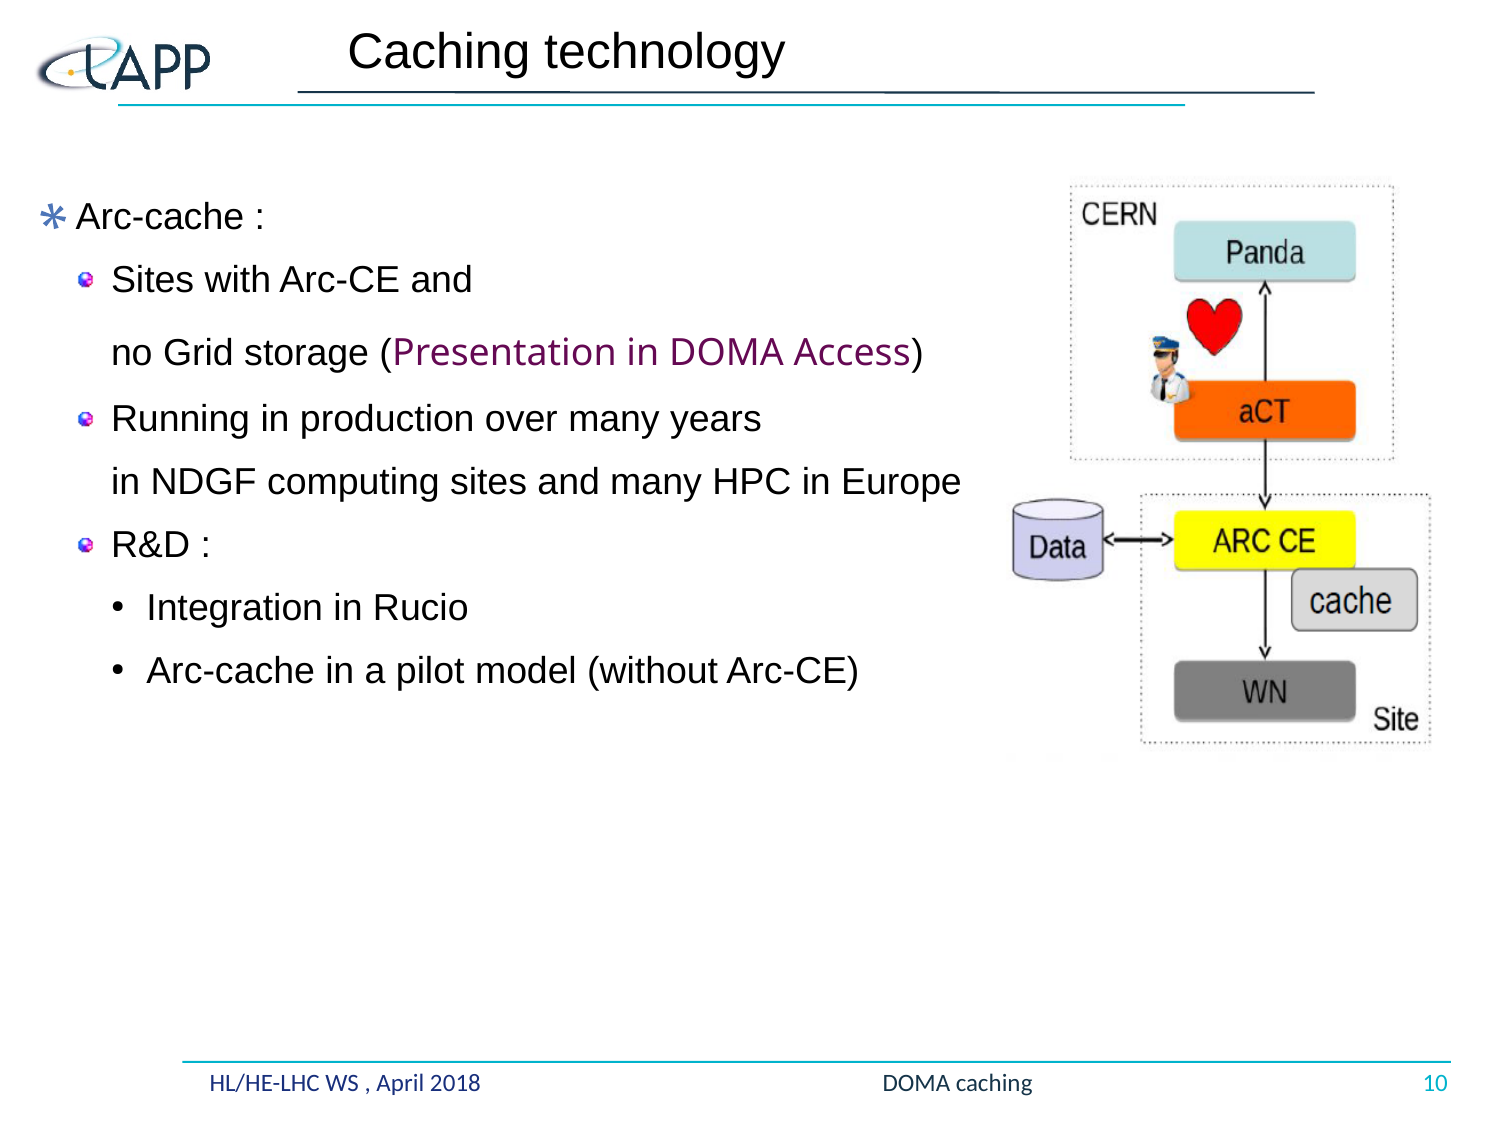

# Caching technology
Arc-cache :
Sites with Arc-CE and
no Grid storage (Presentation in DOMA Access)
Running in production over many years
in NDGF computing sites and many HPC in Europe
R&D :
Integration in Rucio
Arc-cache in a pilot model (without Arc-CE)
HL/HE-LHC WS , April 2018
DOMA caching